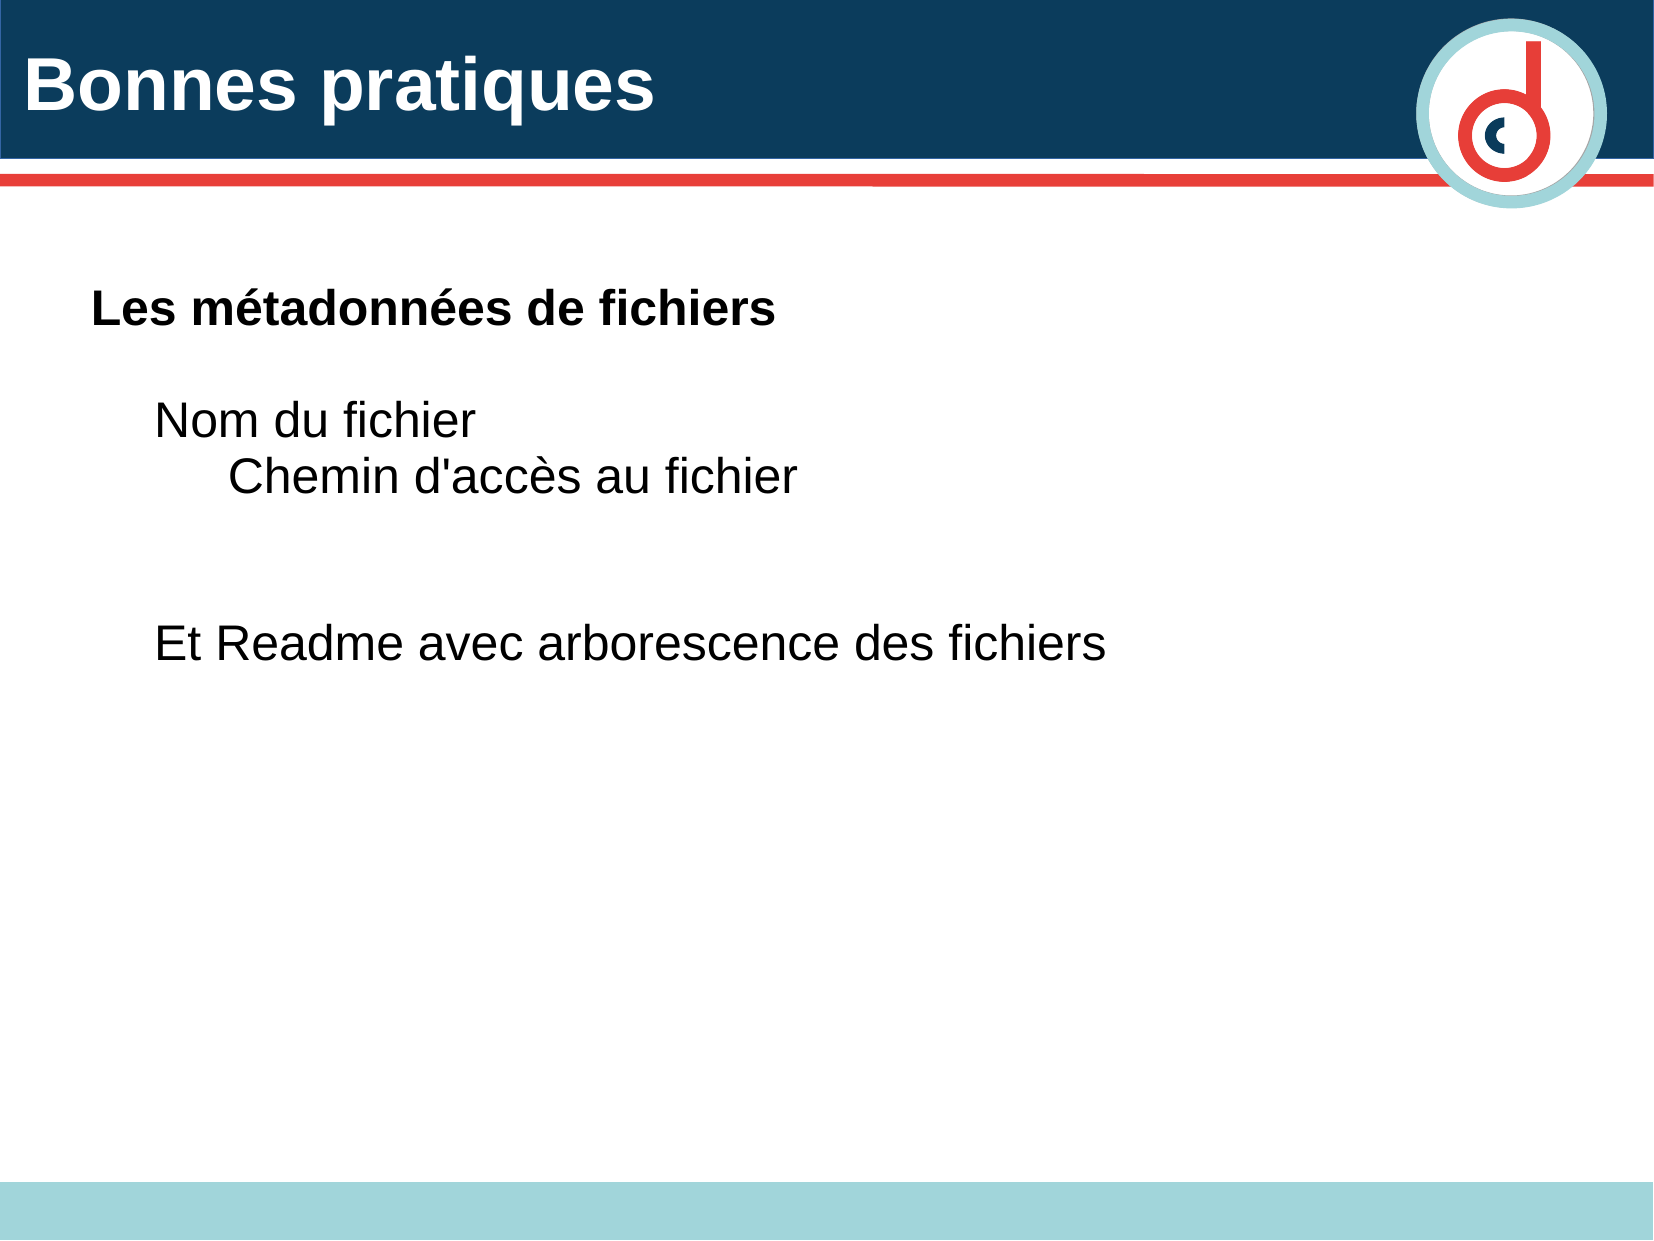

# Bonnes pratiques
 Les métadonnées de fichiers
	Nom du fichier
 	Chemin d'accès au fichier
	Et Readme avec arborescence des fichiers